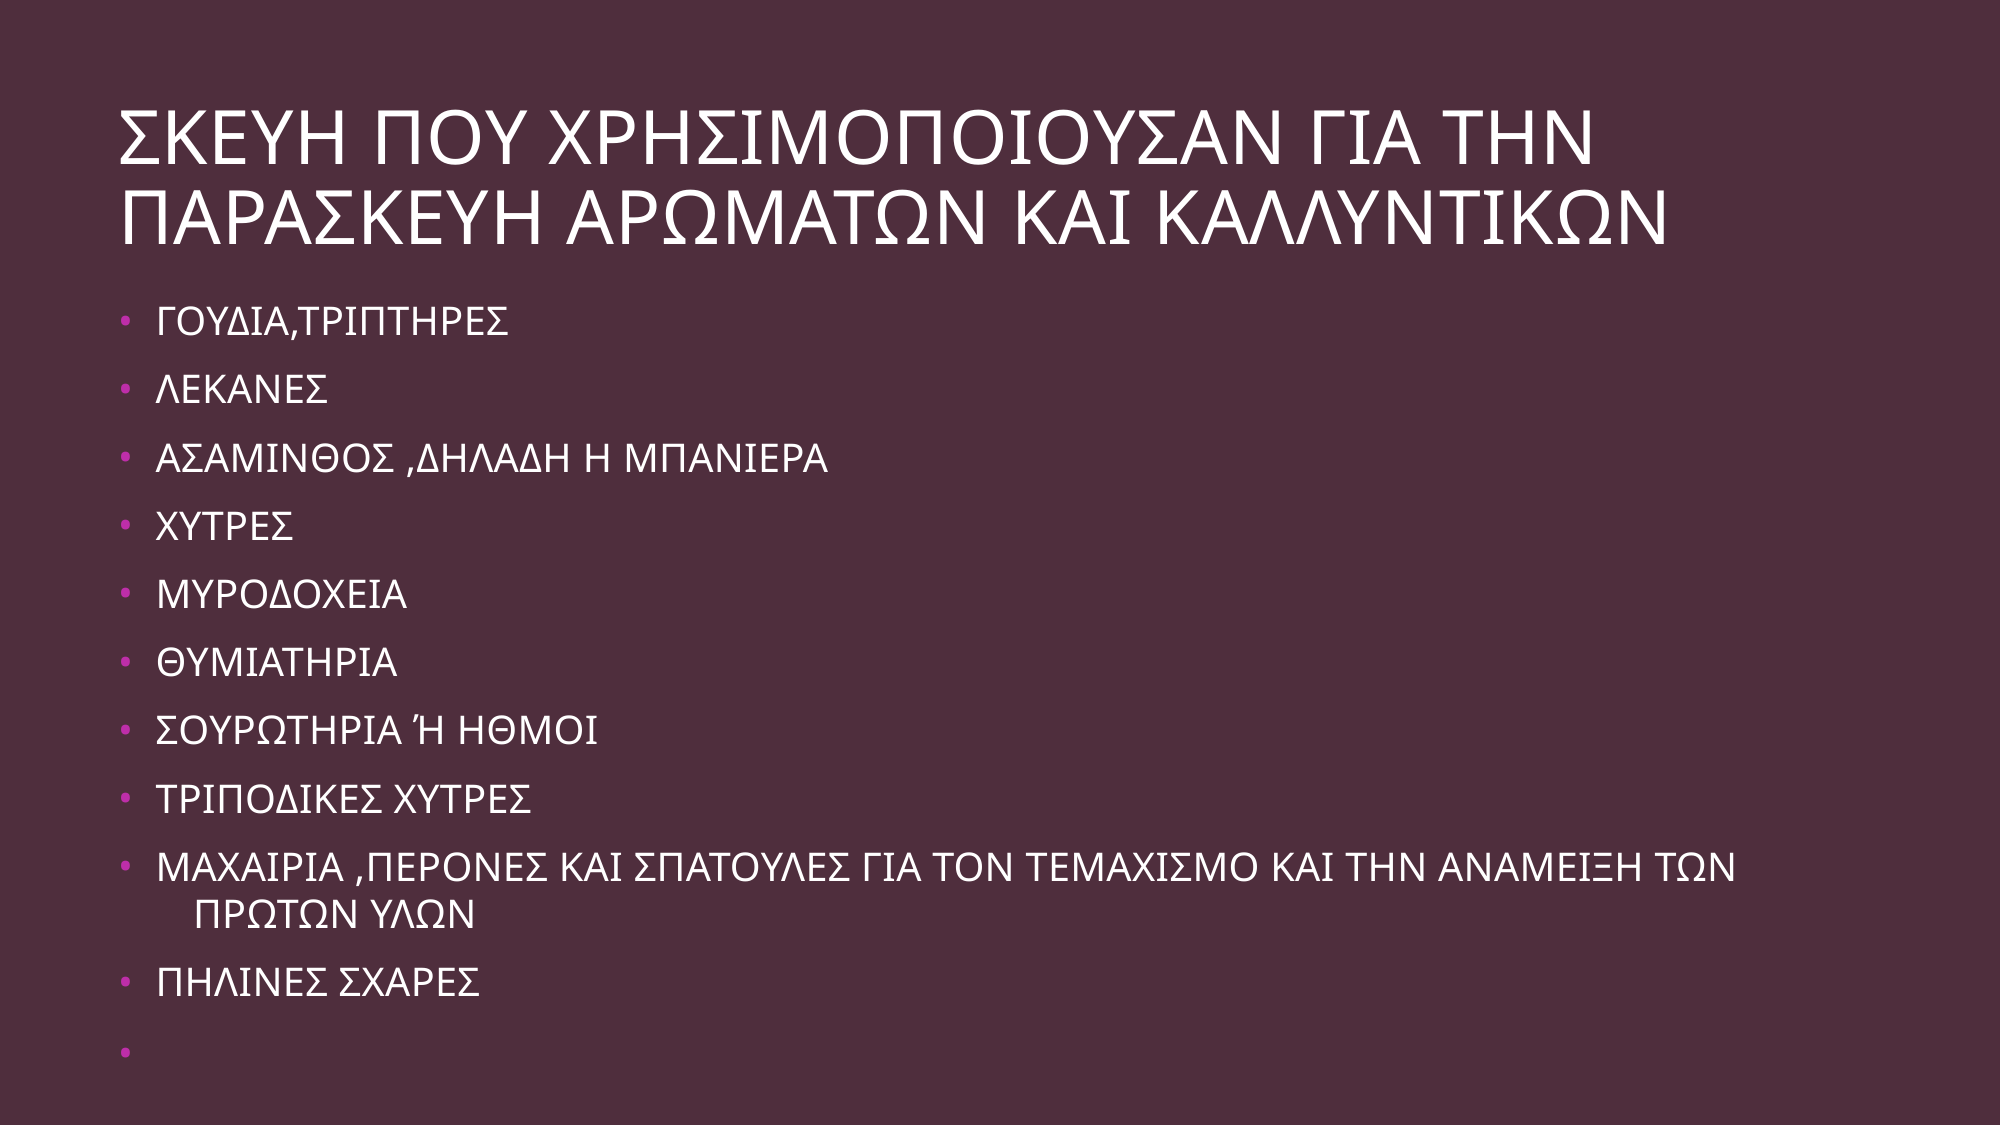

# ΣΚΕΥΗ ΠΟΥ ΧΡΗΣΙΜΟΠΟΙΟΥΣΑΝ ΓΙΑ ΤΗΝ ΠΑΡΑΣΚΕΥΗ ΑΡΩΜΑΤΩΝ ΚΑΙ ΚΑΛΛΥΝΤΙΚΩΝ
ΓΟΥΔΙΑ,ΤΡΙΠΤΗΡΕΣ
ΛΕΚΑΝΕΣ
ΑΣΑΜΙΝΘΟΣ ,ΔΗΛΑΔΗ Η ΜΠΑΝΙΕΡΑ
ΧΥΤΡΕΣ
ΜΥΡΟΔΟΧΕΙΑ
ΘΥΜΙΑΤΗΡΙΑ
ΣΟΥΡΩΤΗΡΙΑ Ή ΗΘΜΟΙ
ΤΡΙΠΟΔΙΚΕΣ ΧΥΤΡΕΣ
ΜΑΧΑΙΡΙΑ ,ΠΕΡΟΝΕΣ ΚΑΙ ΣΠΑΤΟΥΛΕΣ ΓΙΑ ΤΟΝ ΤΕΜΑΧΙΣΜΟ ΚΑΙ ΤΗΝ ΑΝΑΜΕΙΞΗ ΤΩΝ ΠΡΩΤΩΝ ΥΛΩΝ
ΠΗΛΙΝΕΣ ΣΧΑΡΕΣ